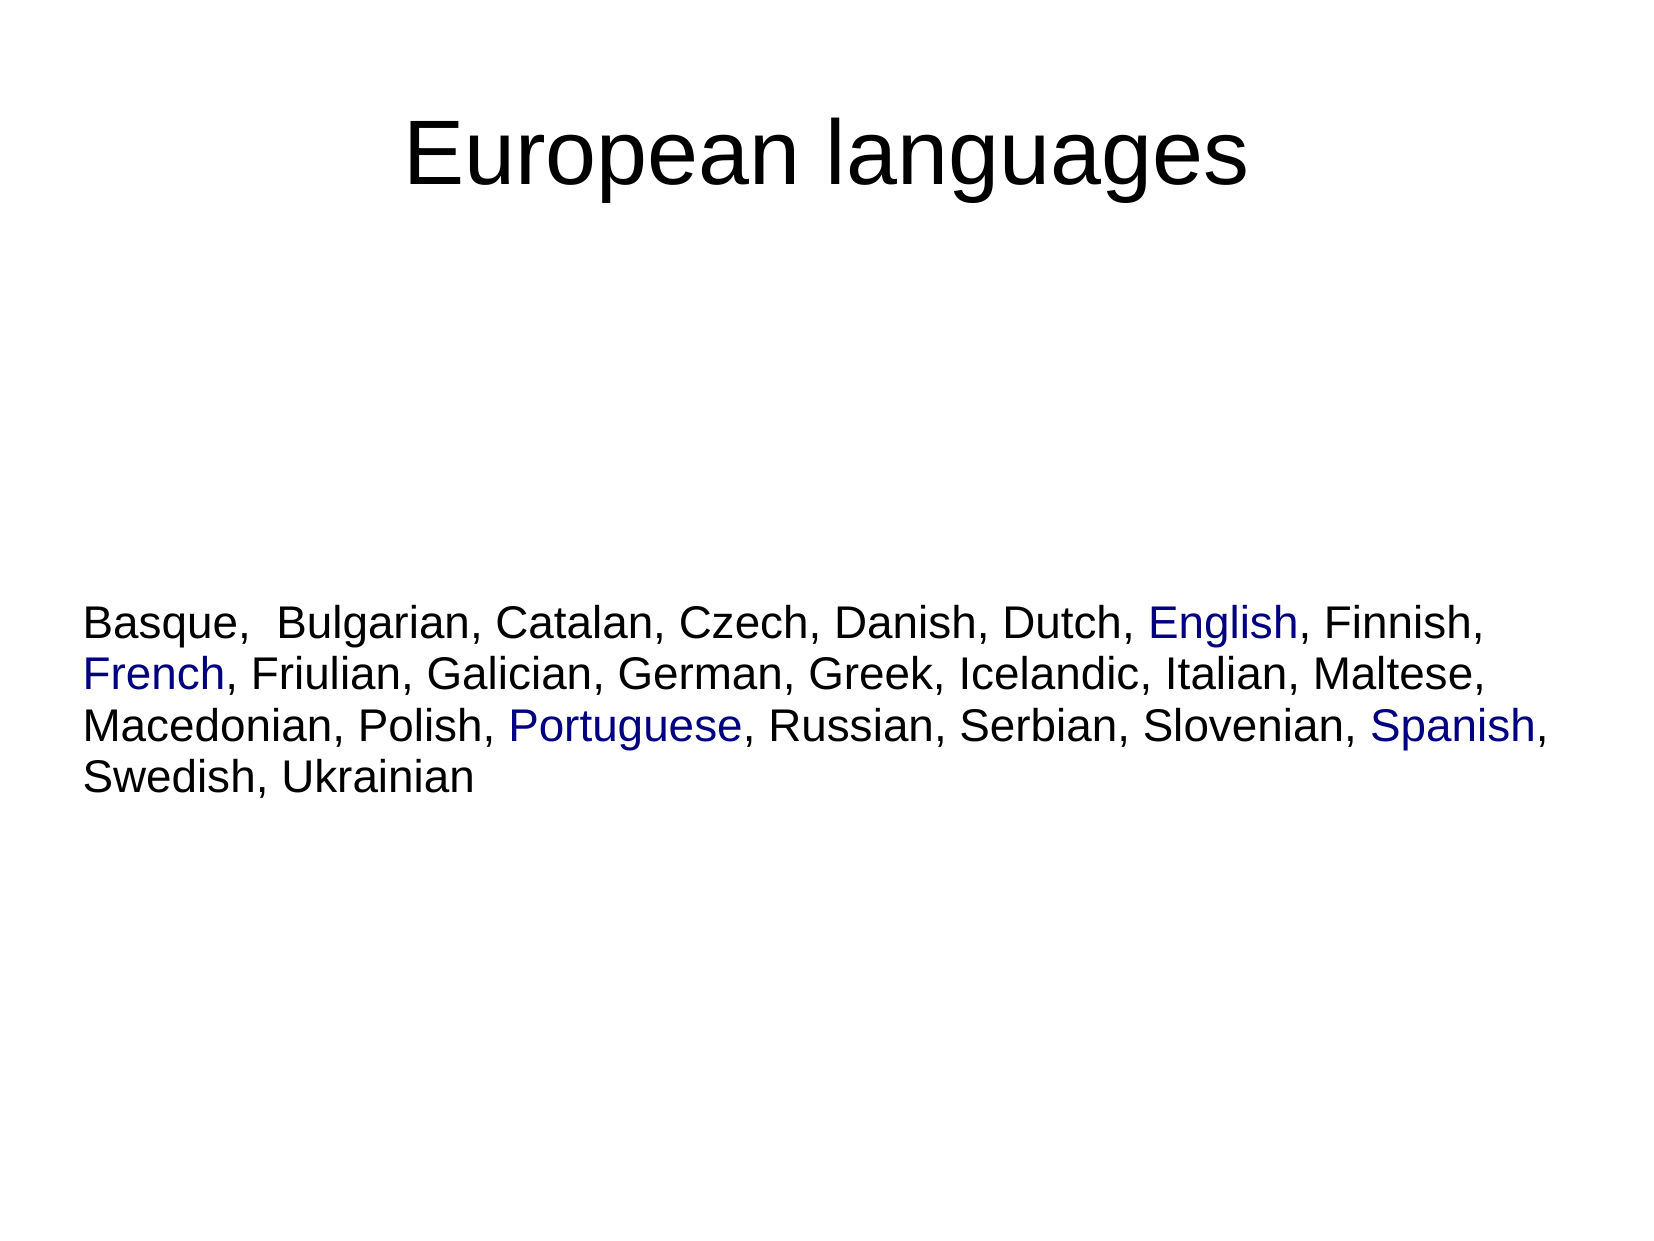

# European languages
Basque, Bulgarian, Catalan, Czech, Danish, Dutch, English, Finnish, French, Friulian, Galician, German, Greek, Icelandic, Italian, Maltese, Macedonian, Polish, Portuguese, Russian, Serbian, Slovenian, Spanish, Swedish, Ukrainian